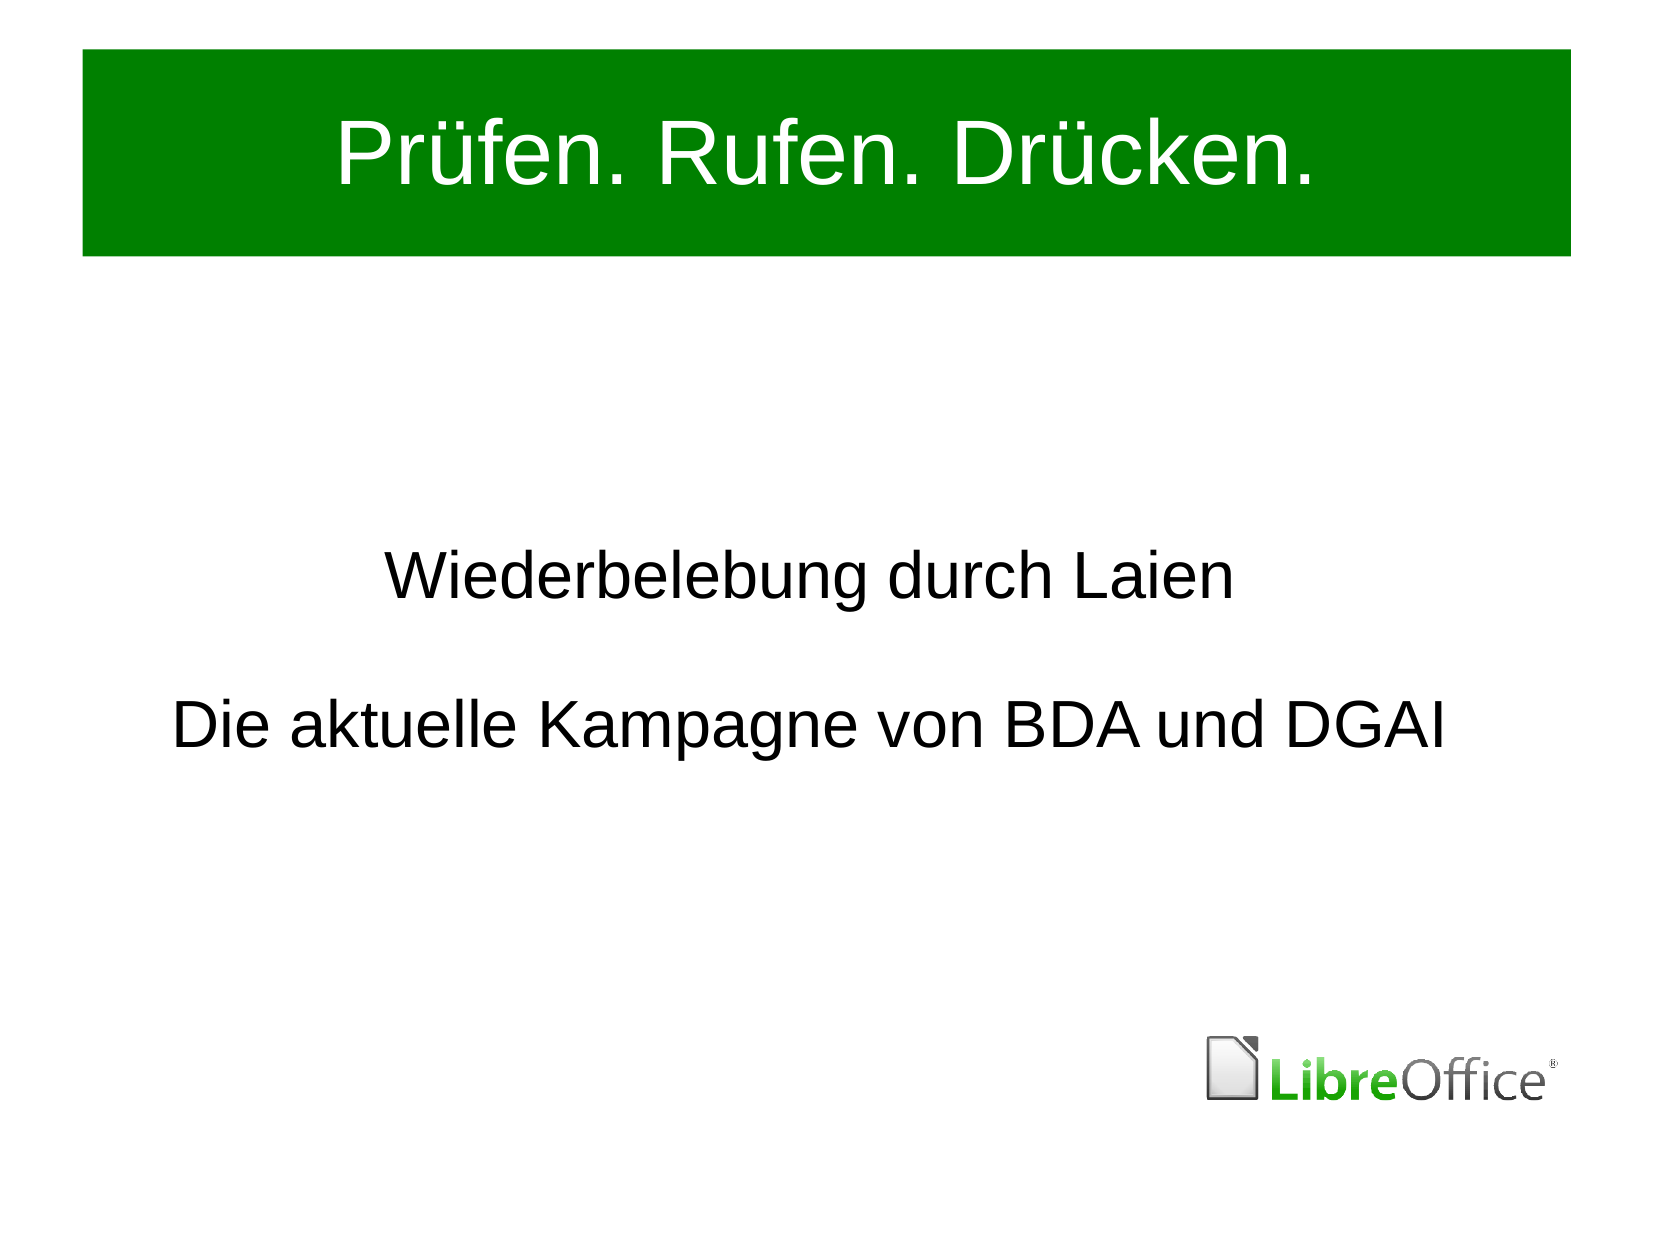

# Prüfen. Rufen. Drücken.
Wiederbelebung durch Laien
Die aktuelle Kampagne von BDA und DGAI